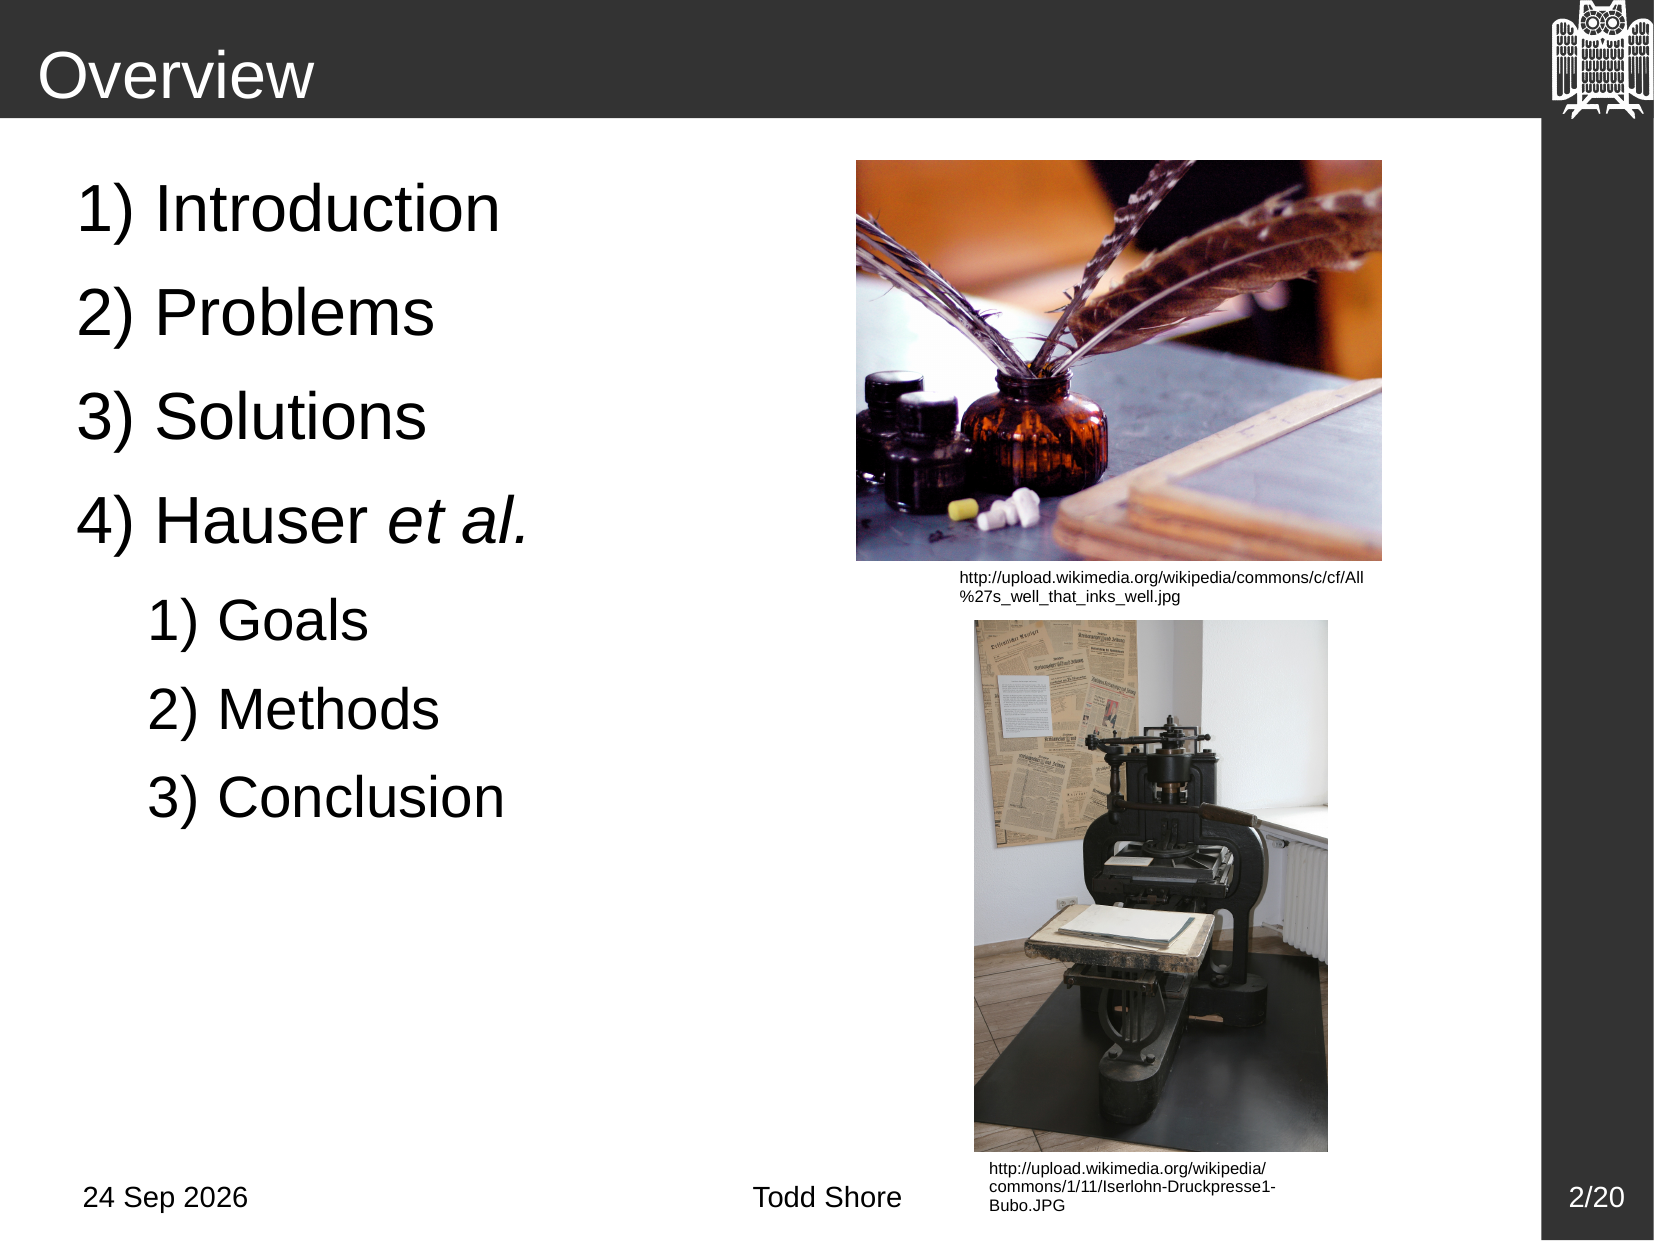

Overview
# Introduction
 Problems
 Solutions
 Hauser et al.
 Goals
 Methods
 Conclusion
http://upload.wikimedia.org/wikipedia/commons/c/cf/All%27s_well_that_inks_well.jpg
http://upload.wikimedia.org/wikipedia/commons/1/11/Iserlohn-Druckpresse1-Bubo.JPG
2